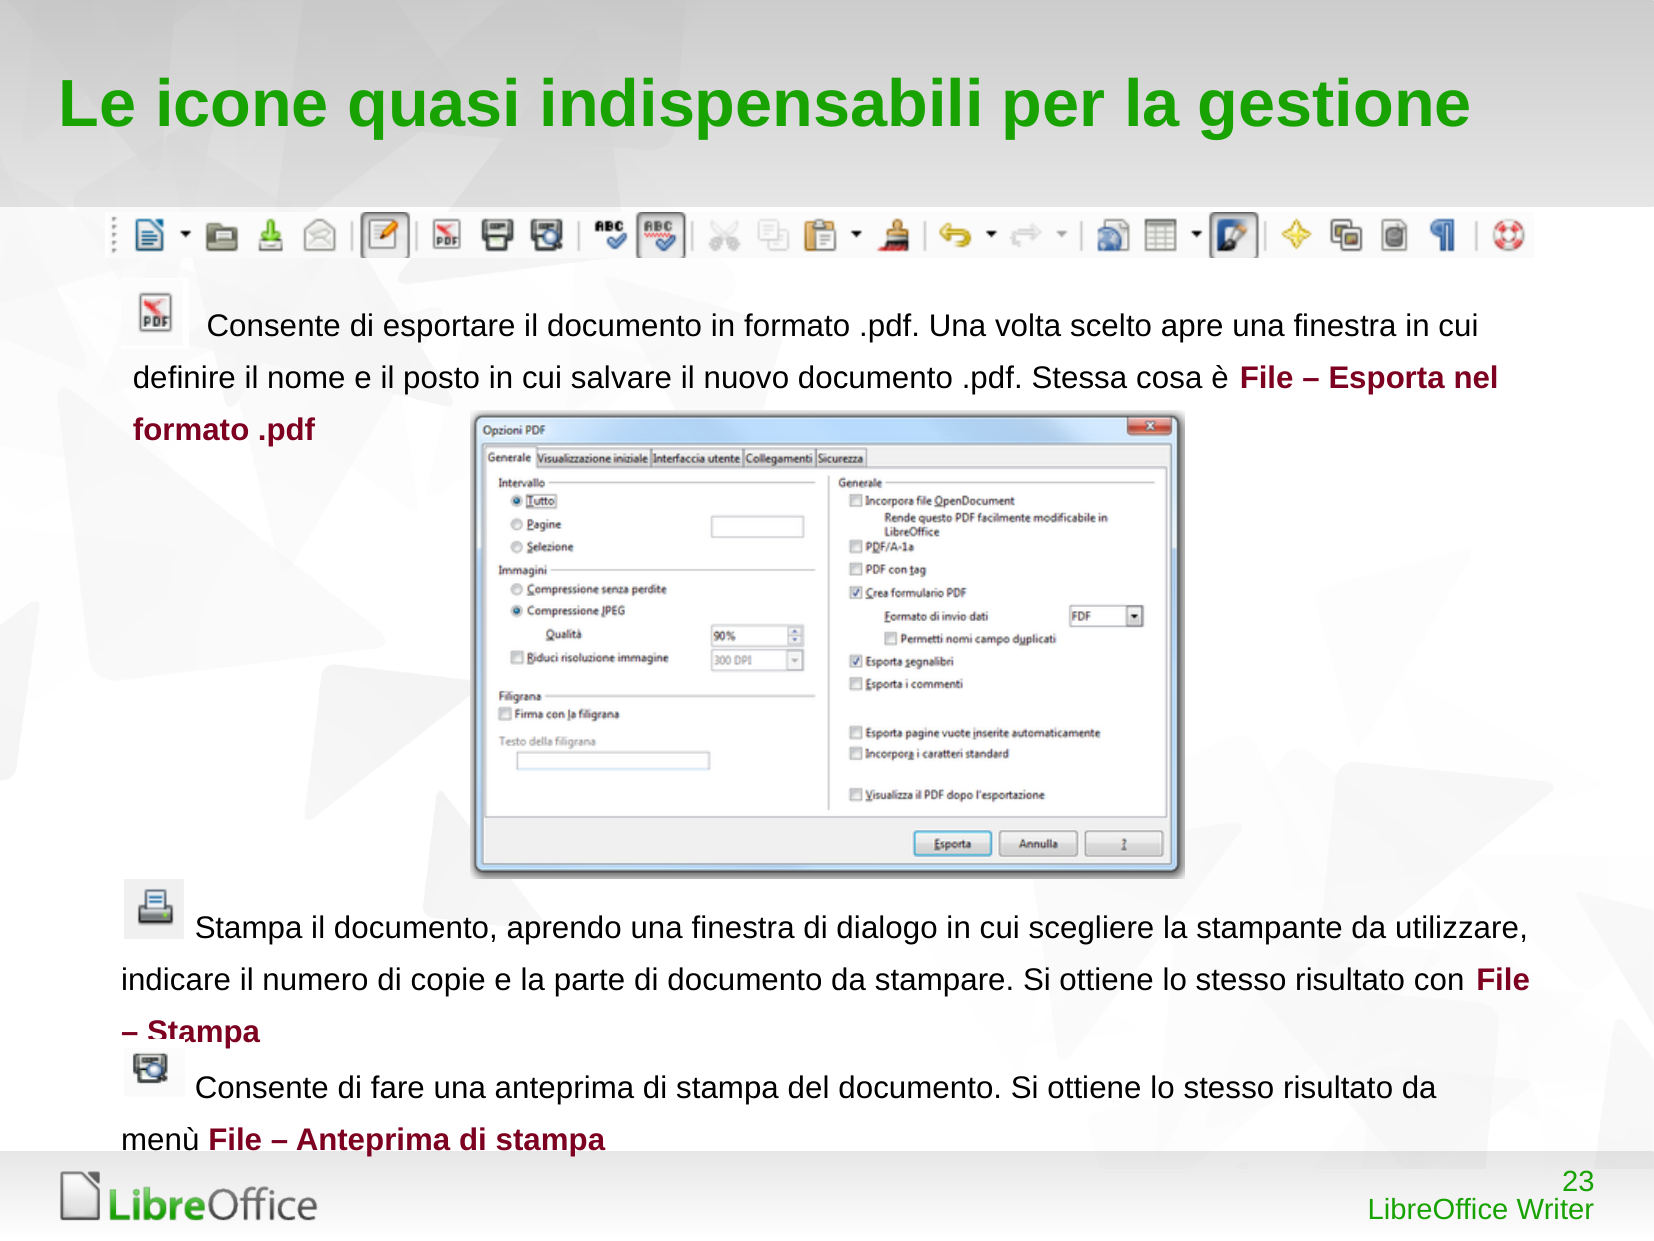

# Le icone quasi indispensabili per la gestione
	Consente di esportare il documento in formato .pdf. Una volta scelto apre una finestra in cui definire il nome e il posto in cui salvare il nuovo documento .pdf. Stessa cosa è File – Esporta nel formato .pdf
	Stampa il documento, aprendo una finestra di dialogo in cui scegliere la stampante da utilizzare, indicare il numero di copie e la parte di documento da stampare. Si ottiene lo stesso risultato con File – Stampa
	Consente di fare una anteprima di stampa del documento. Si ottiene lo stesso risultato da menù File – Anteprima di stampa
23
LibreOffice Writer